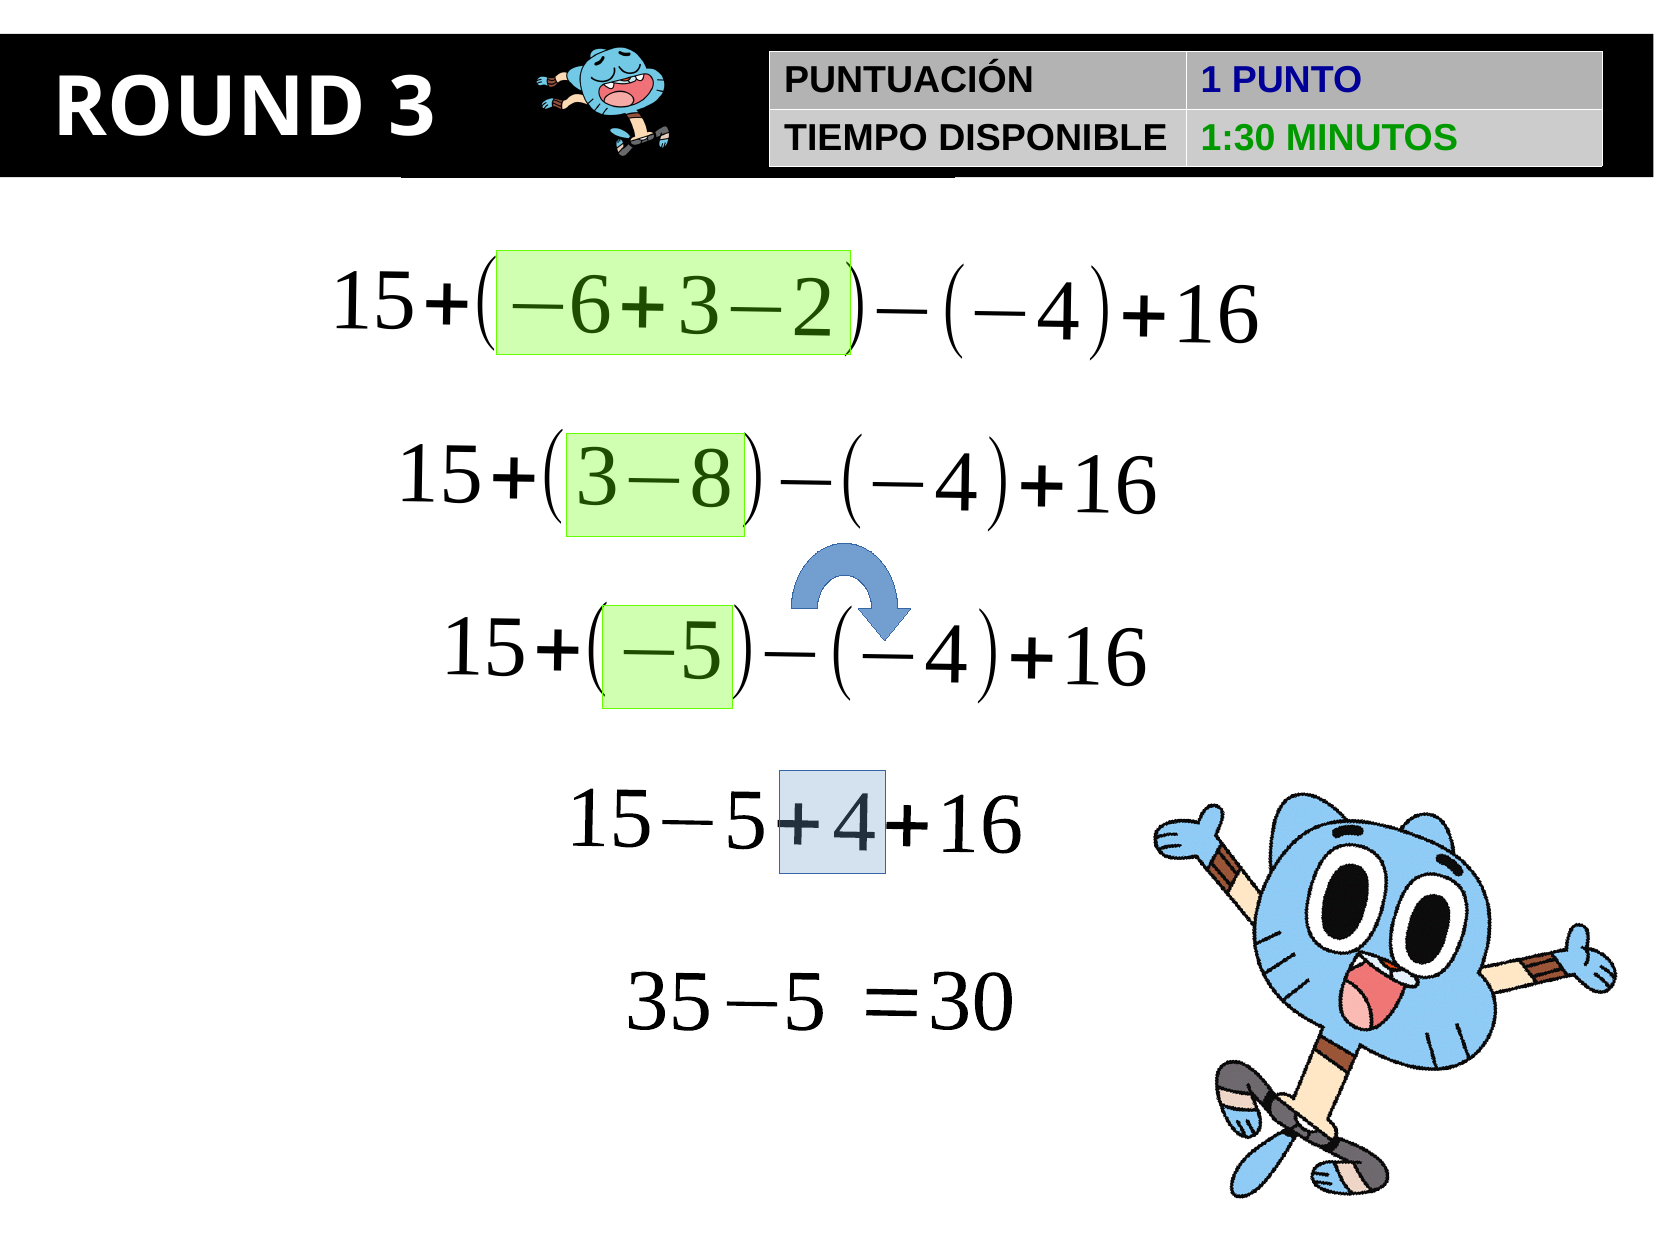

#
ROUND 3
| PUNTUACIÓN | 1 PUNTO |
| --- | --- |
| TIEMPO DISPONIBLE | 1:30 MINUTOS |